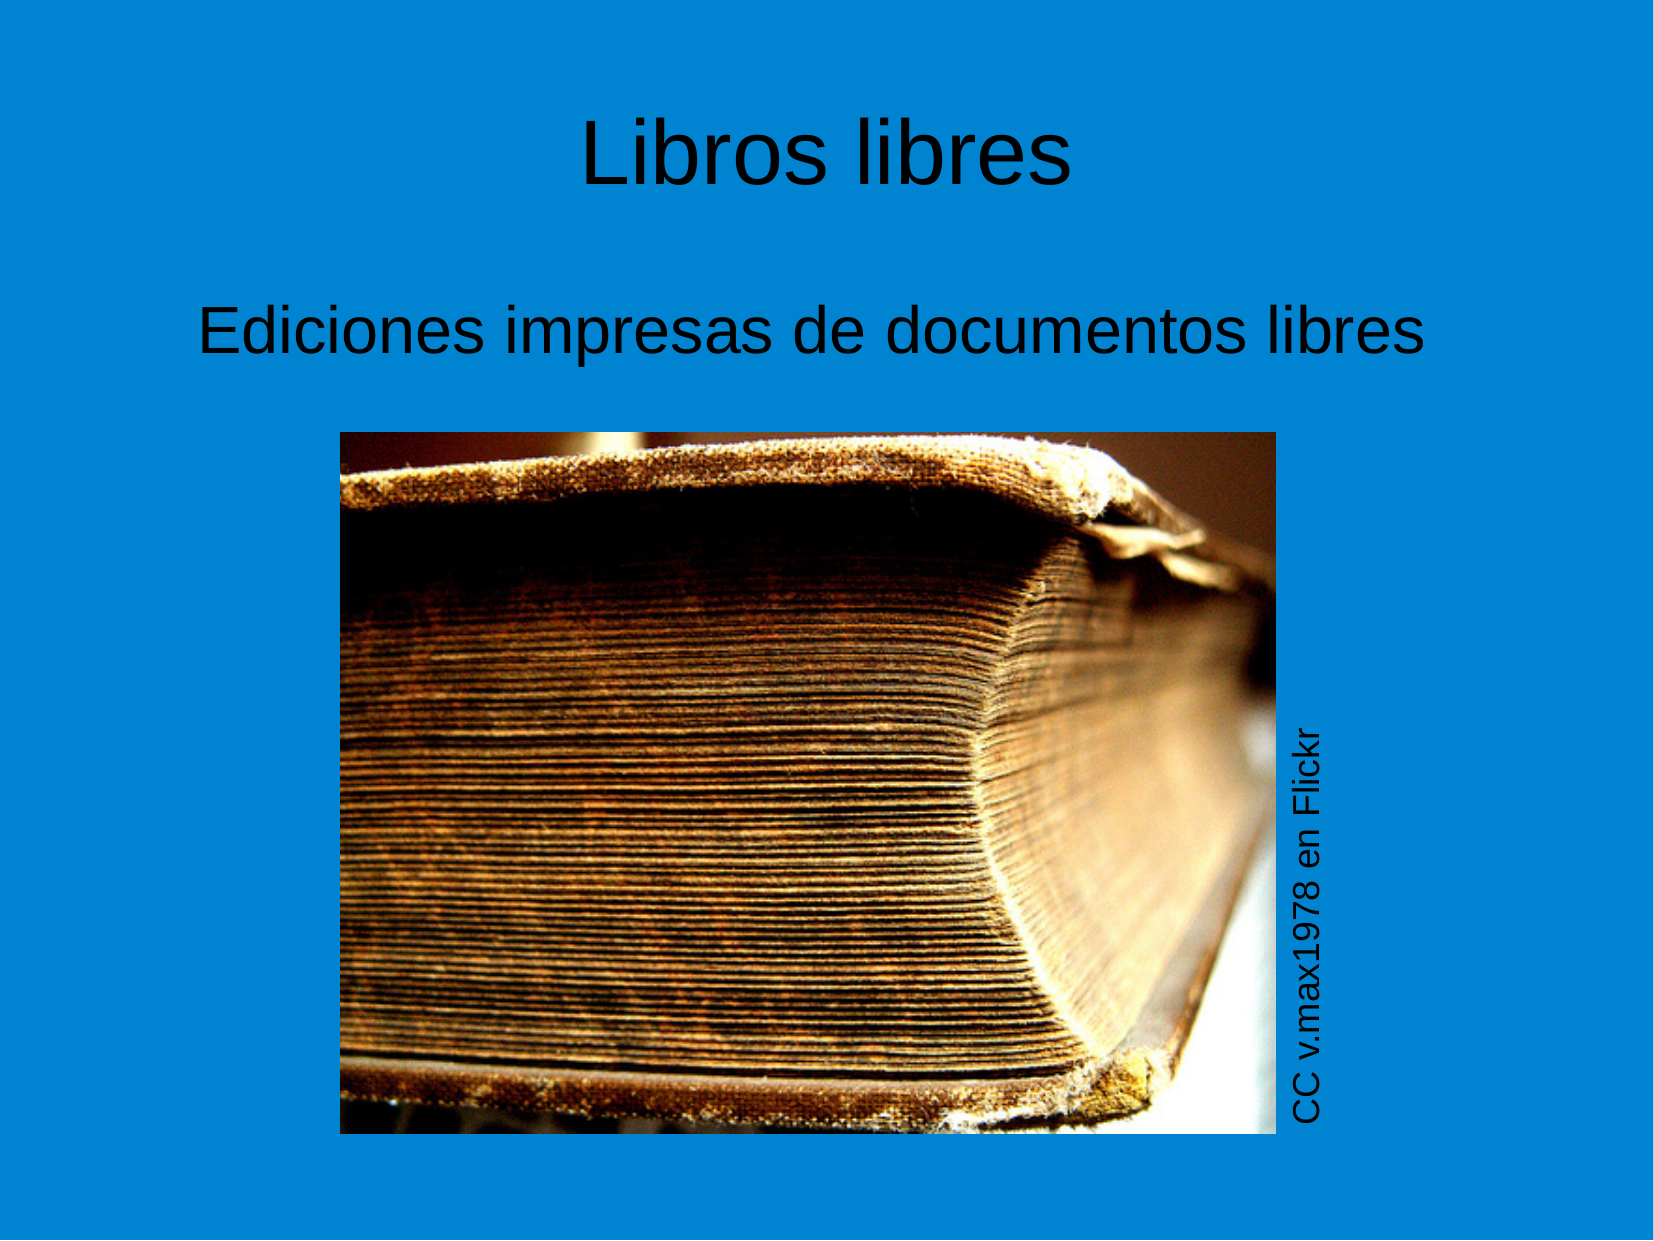

# Libros libres
Ediciones impresas de documentos libres
CC v.max1978 en Flickr